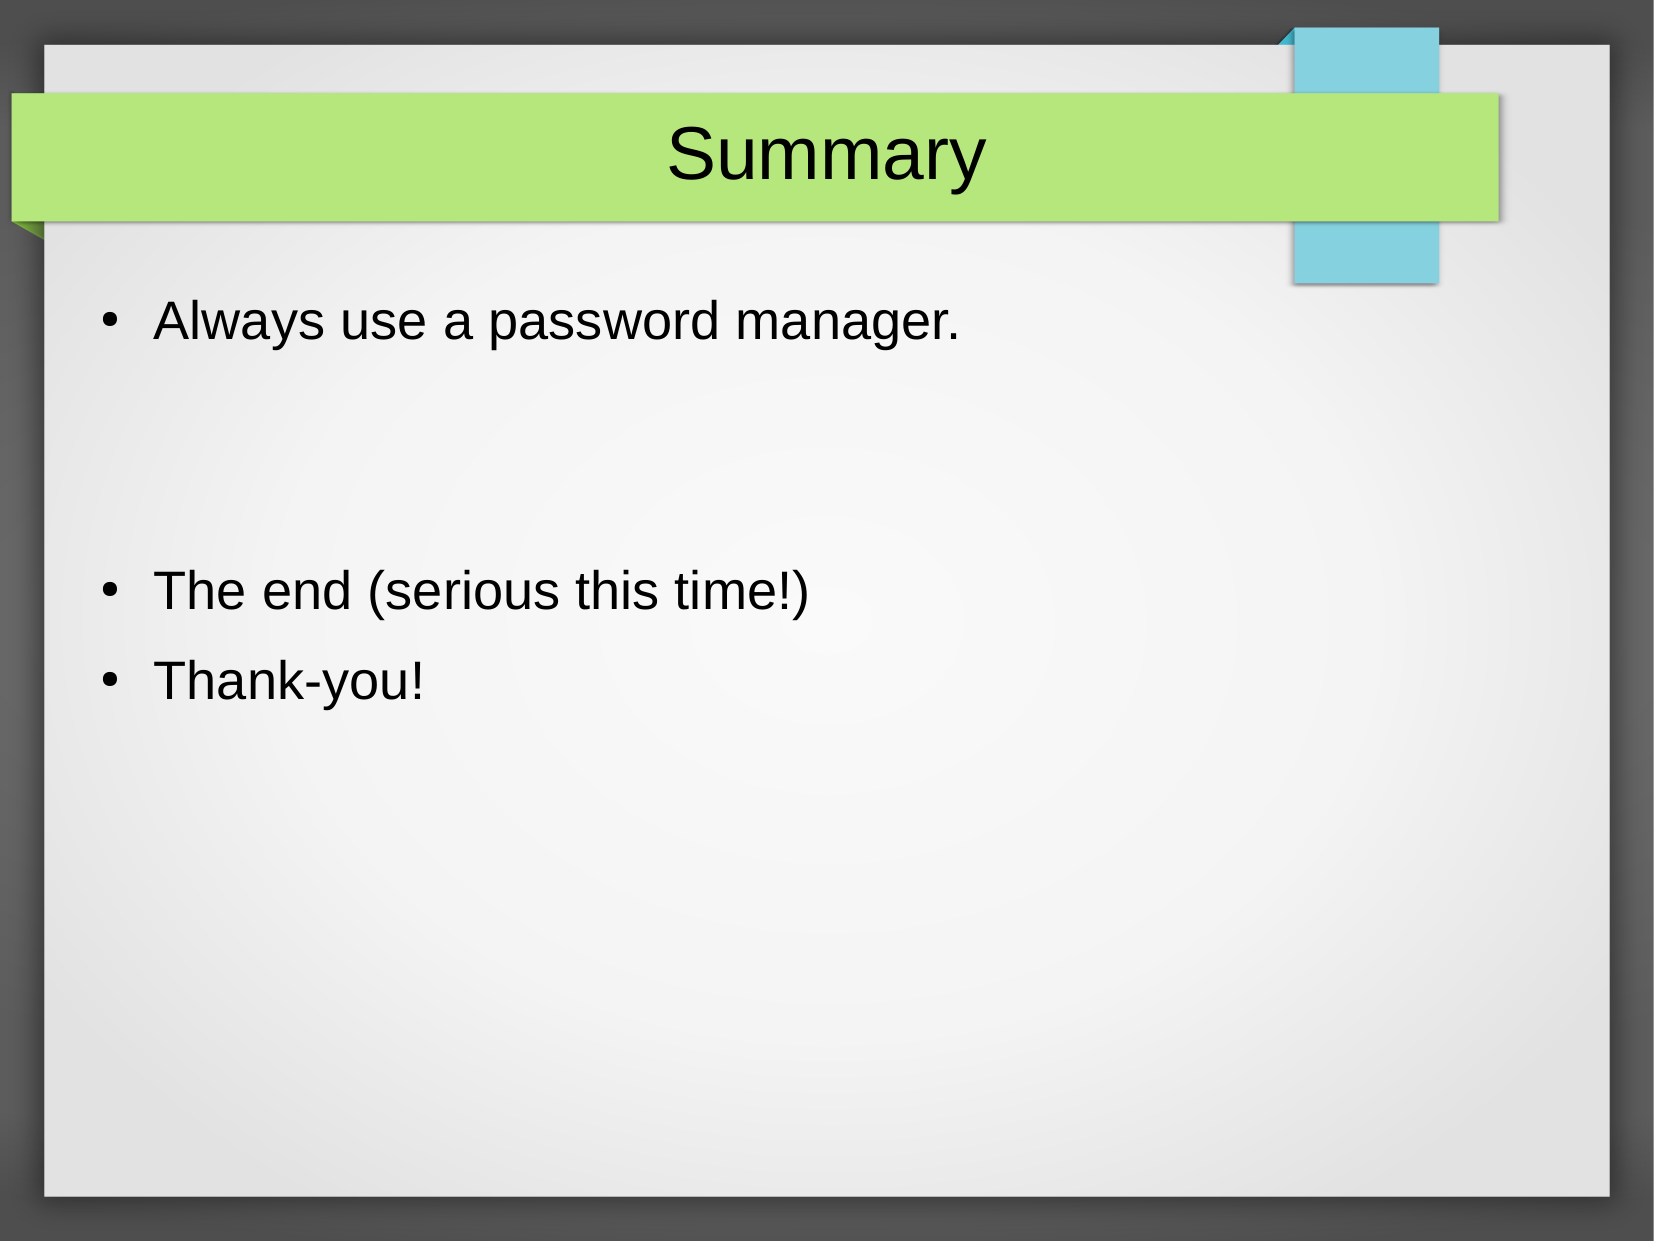

# Summary
Always use a password manager.
The end (serious this time!)
Thank-you!